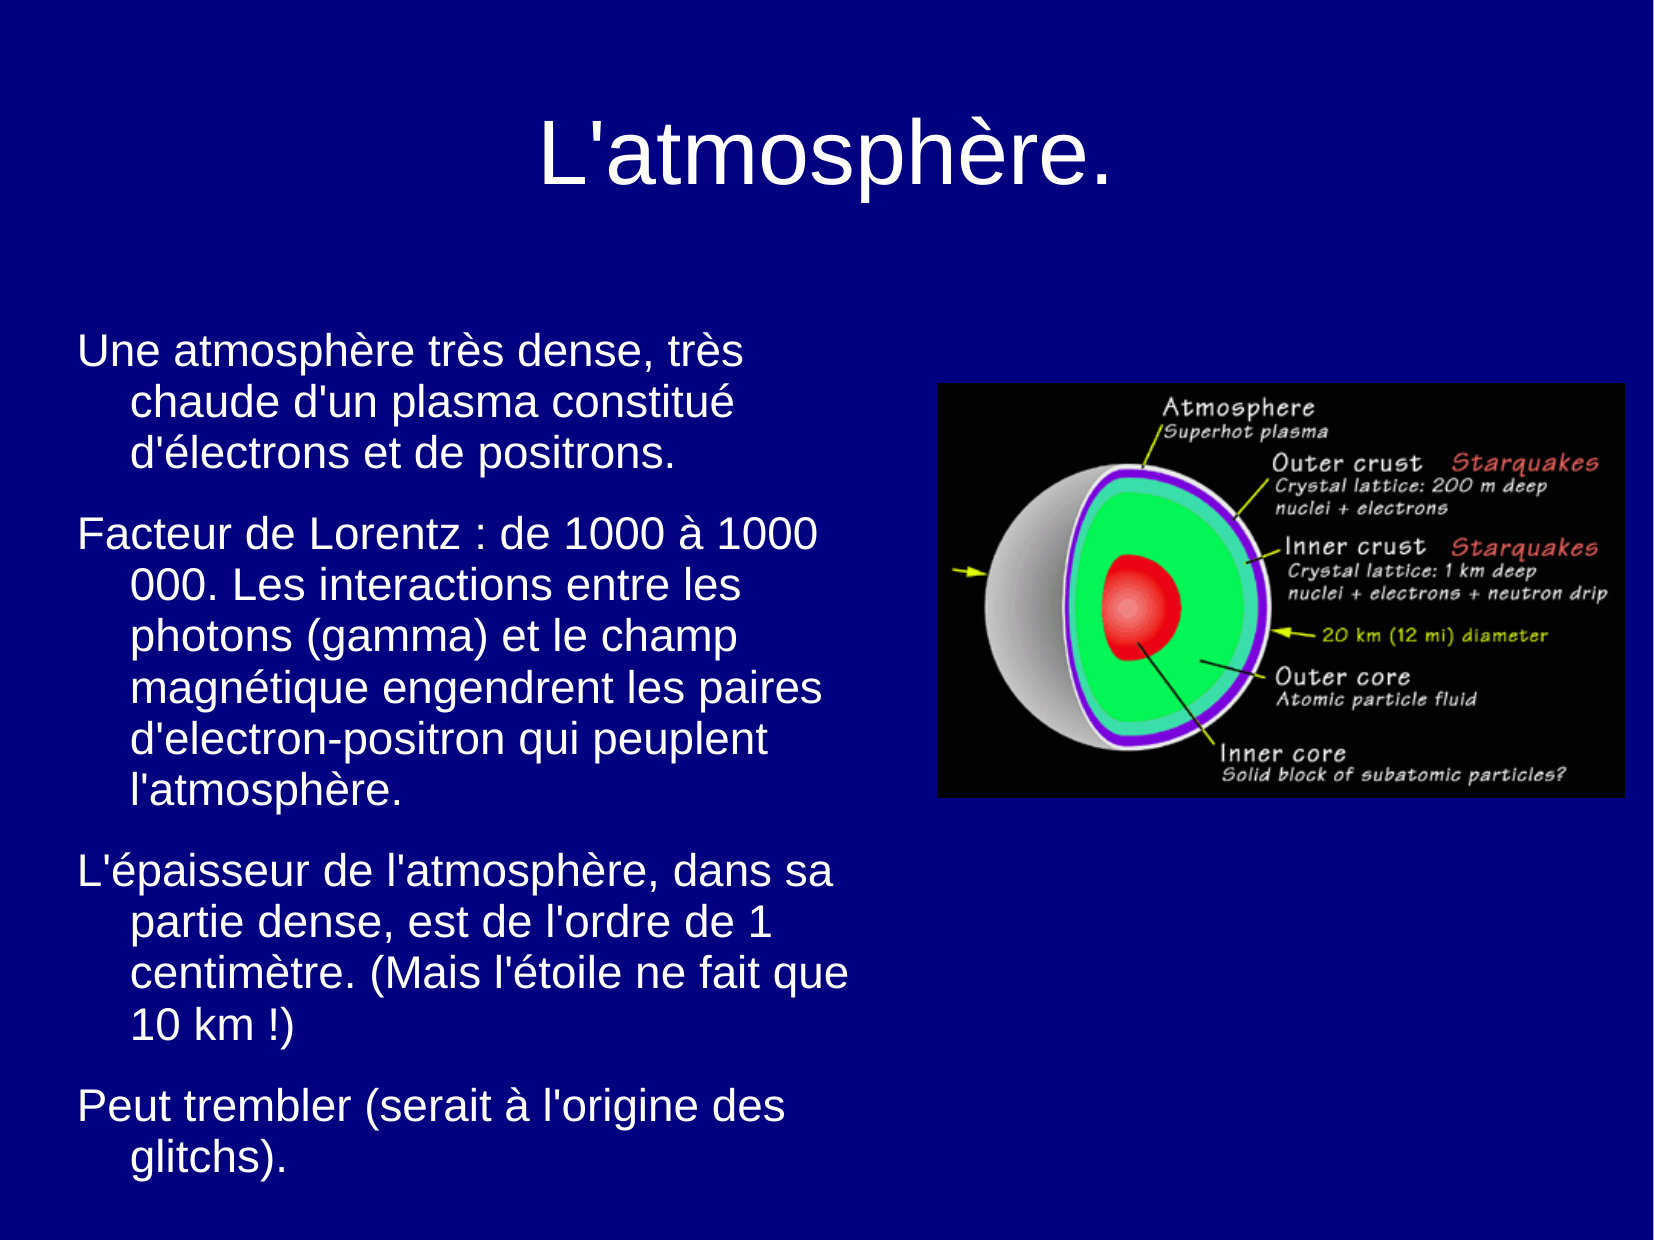

# L'atmosphère.
Une atmosphère très dense, très chaude d'un plasma constitué d'électrons et de positrons.
Facteur de Lorentz : de 1000 à 1000 000. Les interactions entre les photons (gamma) et le champ magnétique engendrent les paires d'electron-positron qui peuplent l'atmosphère.
L'épaisseur de l'atmosphère, dans sa partie dense, est de l'ordre de 1 centimètre. (Mais l'étoile ne fait que 10 km !)
Peut trembler (serait à l'origine des glitchs).